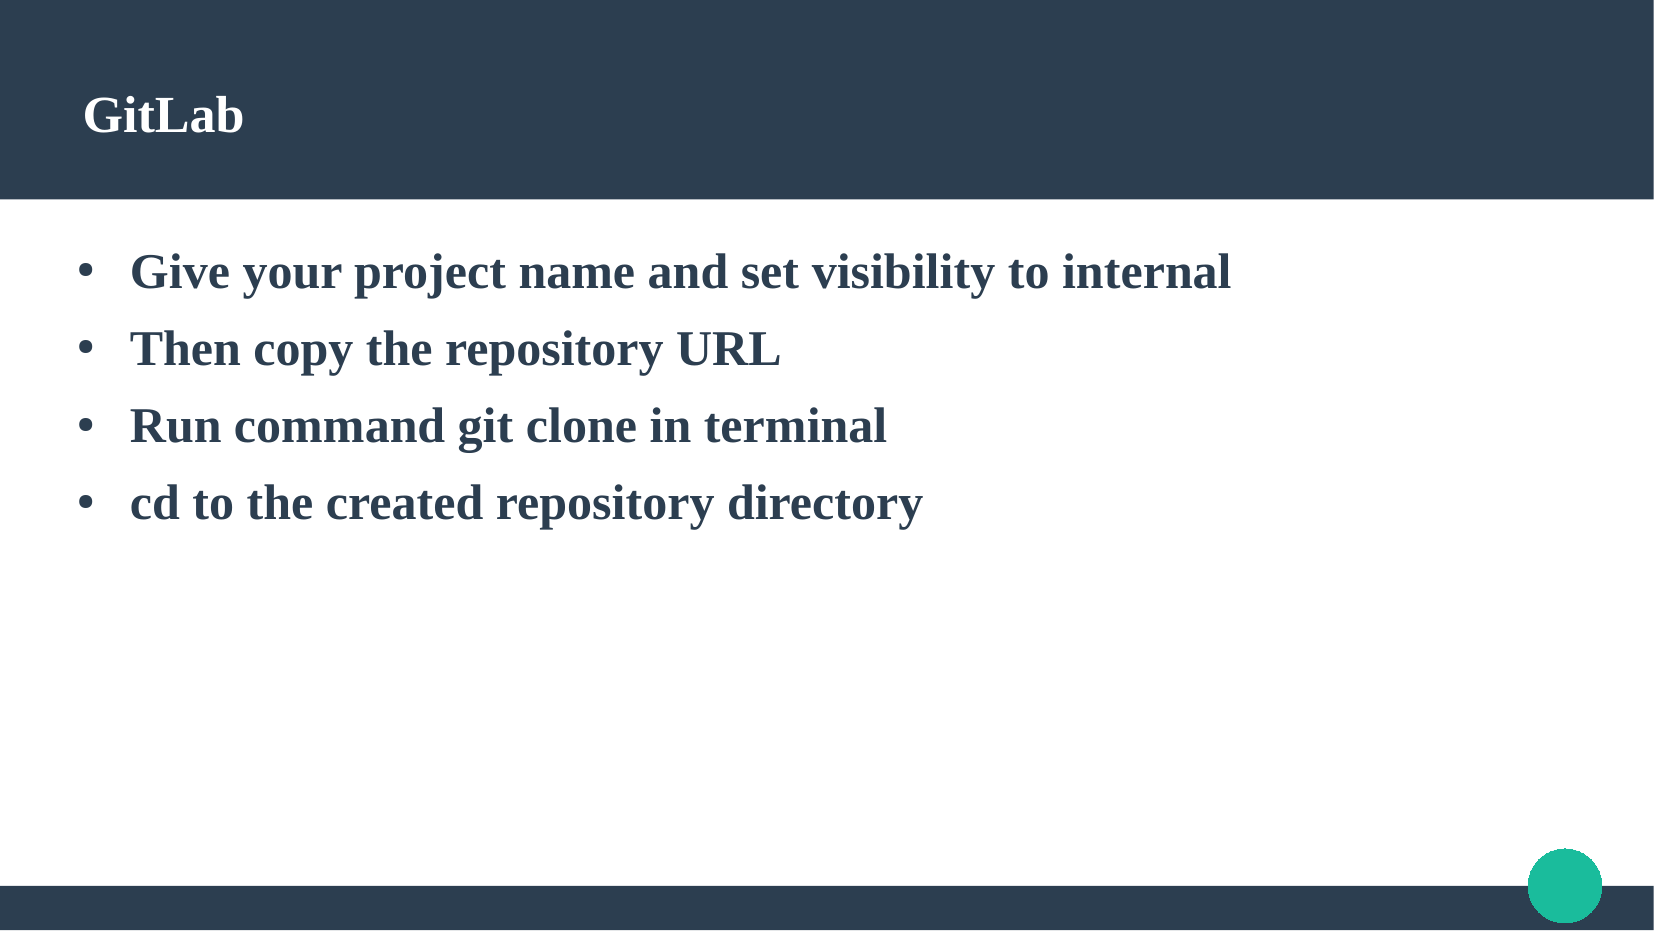

# GitLab
Give your project name and set visibility to internal
Then copy the repository URL
Run command git clone in terminal
cd to the created repository directory